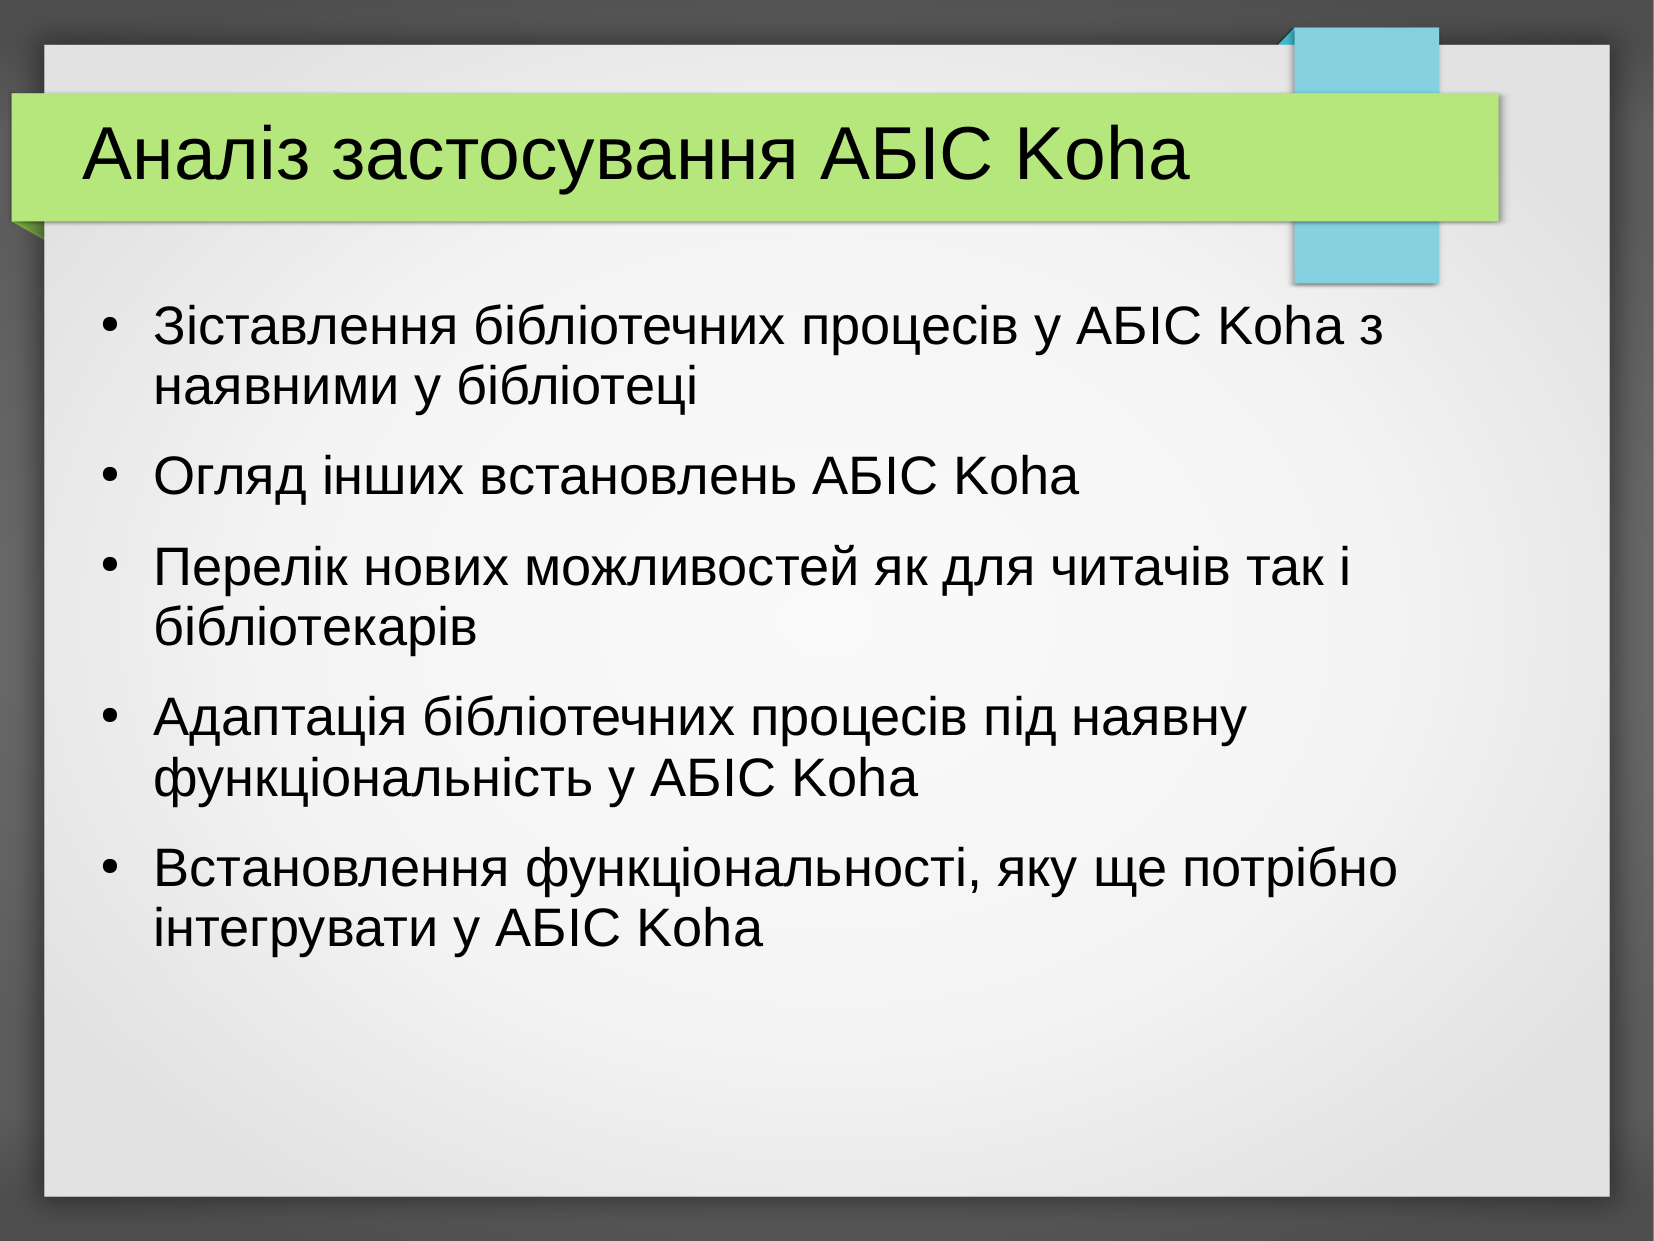

# Аналіз застосування АБІС Koha
Зіставлення бібліотечних процесів у АБІС Koha з наявними у бібліотеці
Огляд інших встановлень АБІС Koha
Перелік нових можливостей як для читачів так і бібліотекарів
Адаптація бібліотечних процесів під наявну функціональність у АБІС Koha
Встановлення функціональності, яку ще потрібно інтегрувати у АБІС Koha